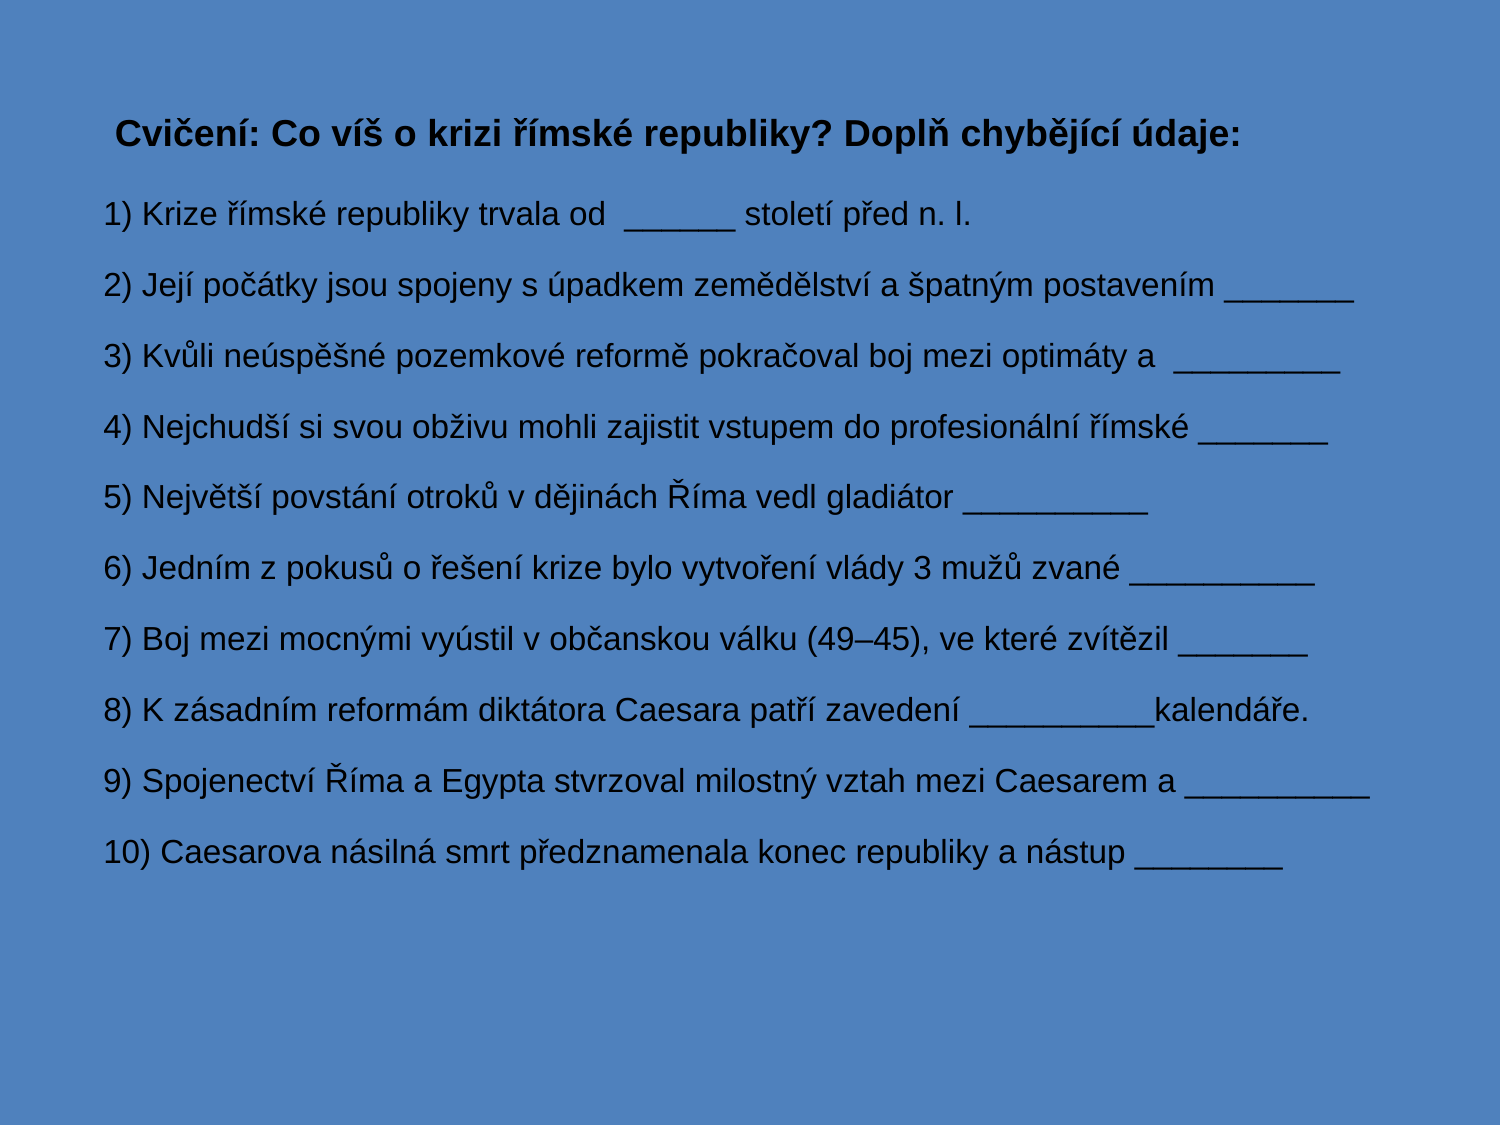

Cvičení: Co víš o krizi římské republiky? Doplň chybějící údaje:
1) Krize římské republiky trvala od ______ století před n. l.
2) Její počátky jsou spojeny s úpadkem zemědělství a špatným postavením _______
3) Kvůli neúspěšné pozemkové reformě pokračoval boj mezi optimáty a _________
4) Nejchudší si svou obživu mohli zajistit vstupem do profesionální římské _______
5) Největší povstání otroků v dějinách Říma vedl gladiátor __________
6) Jedním z pokusů o řešení krize bylo vytvoření vlády 3 mužů zvané __________
7) Boj mezi mocnými vyústil v občanskou válku (49–45), ve které zvítězil _______
8) K zásadním reformám diktátora Caesara patří zavedení __________kalendáře.
9) Spojenectví Říma a Egypta stvrzoval milostný vztah mezi Caesarem a __________
10) Caesarova násilná smrt předznamenala konec republiky a nástup ________